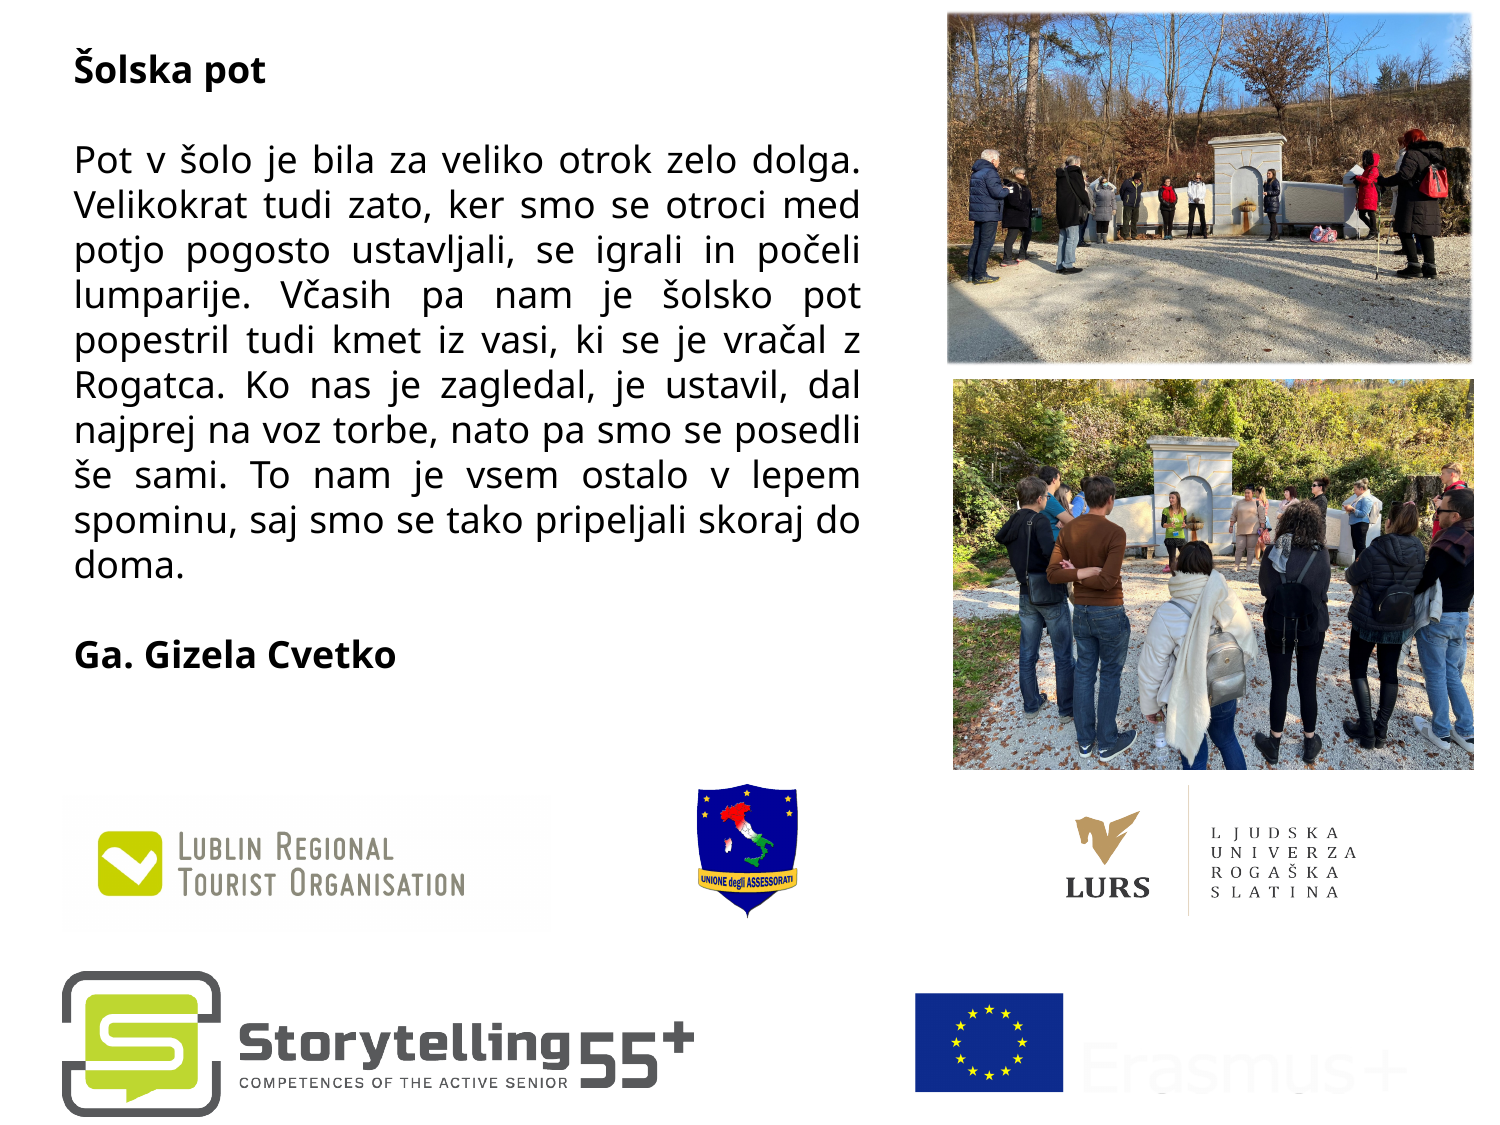

Šolska pot
Pot v šolo je bila za veliko otrok zelo dolga. Velikokrat tudi zato, ker smo se otroci med potjo pogosto ustavljali, se igrali in počeli lumparije. Včasih pa nam je šolsko pot popestril tudi kmet iz vasi, ki se je vračal z Rogatca. Ko nas je zagledal, je ustavil, dal najprej na voz torbe, nato pa smo se posedli še sami. To nam je vsem ostalo v lepem spominu, saj smo se tako pripeljali skoraj do doma.
Ga. Gizela Cvetko